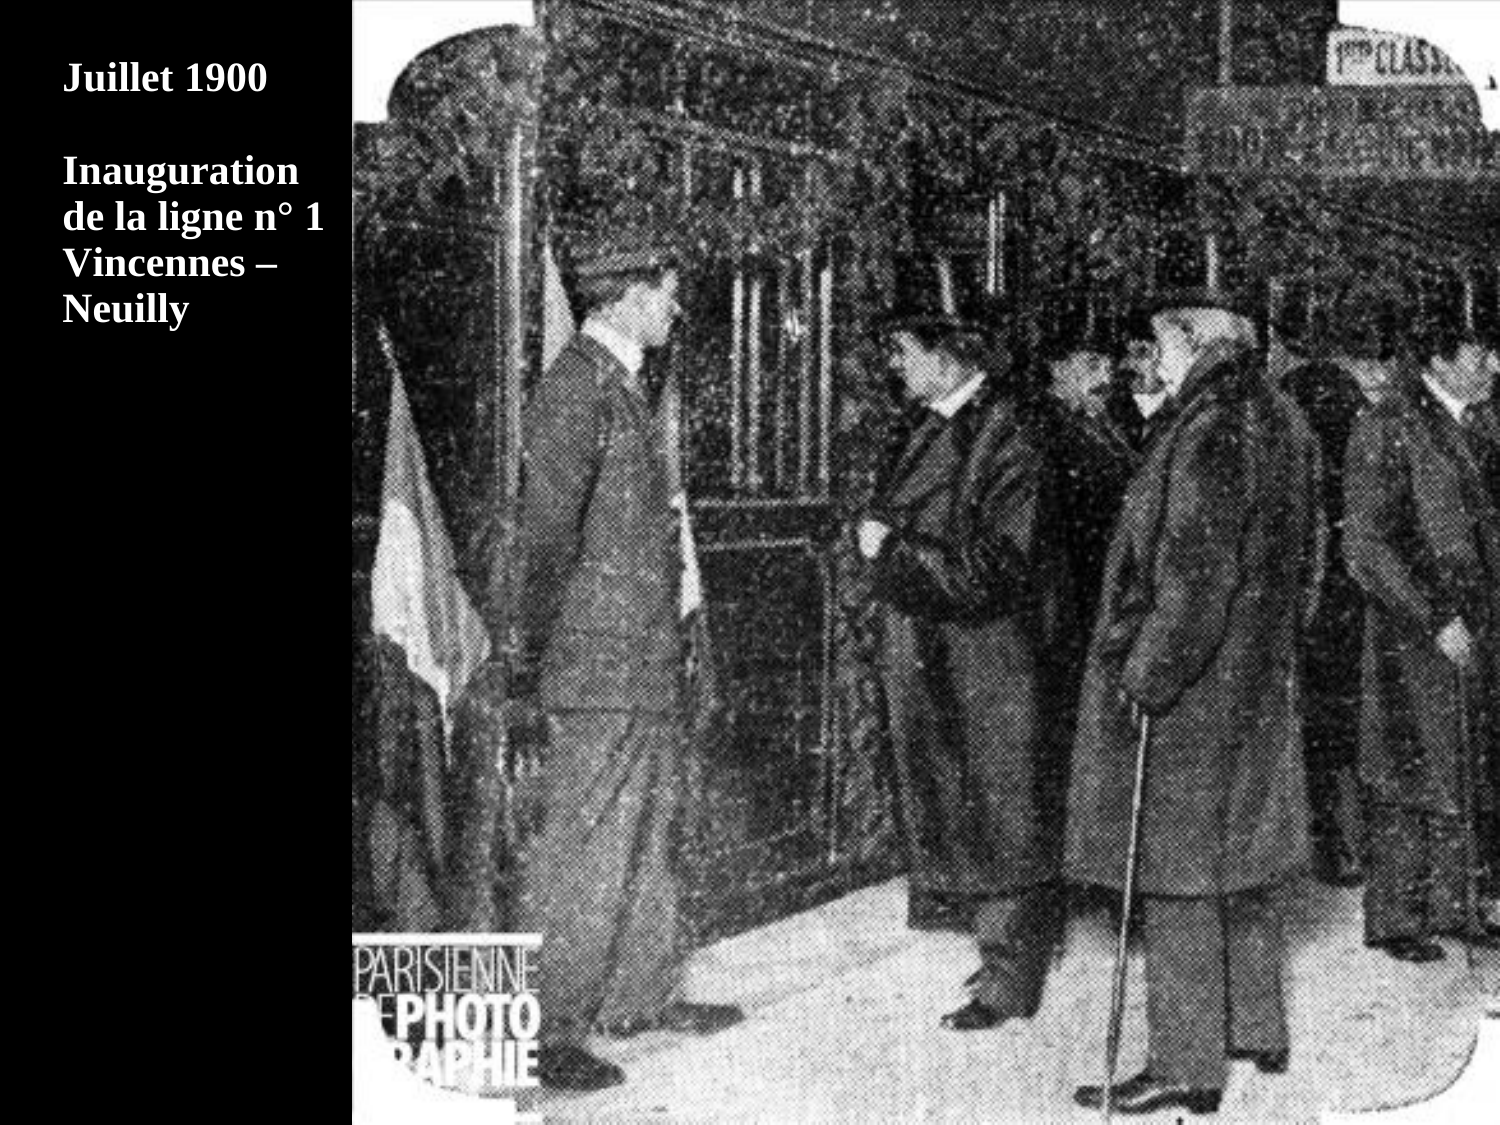

Juillet 1900
Inauguration
de la ligne n° 1
Vincennes –
Neuilly